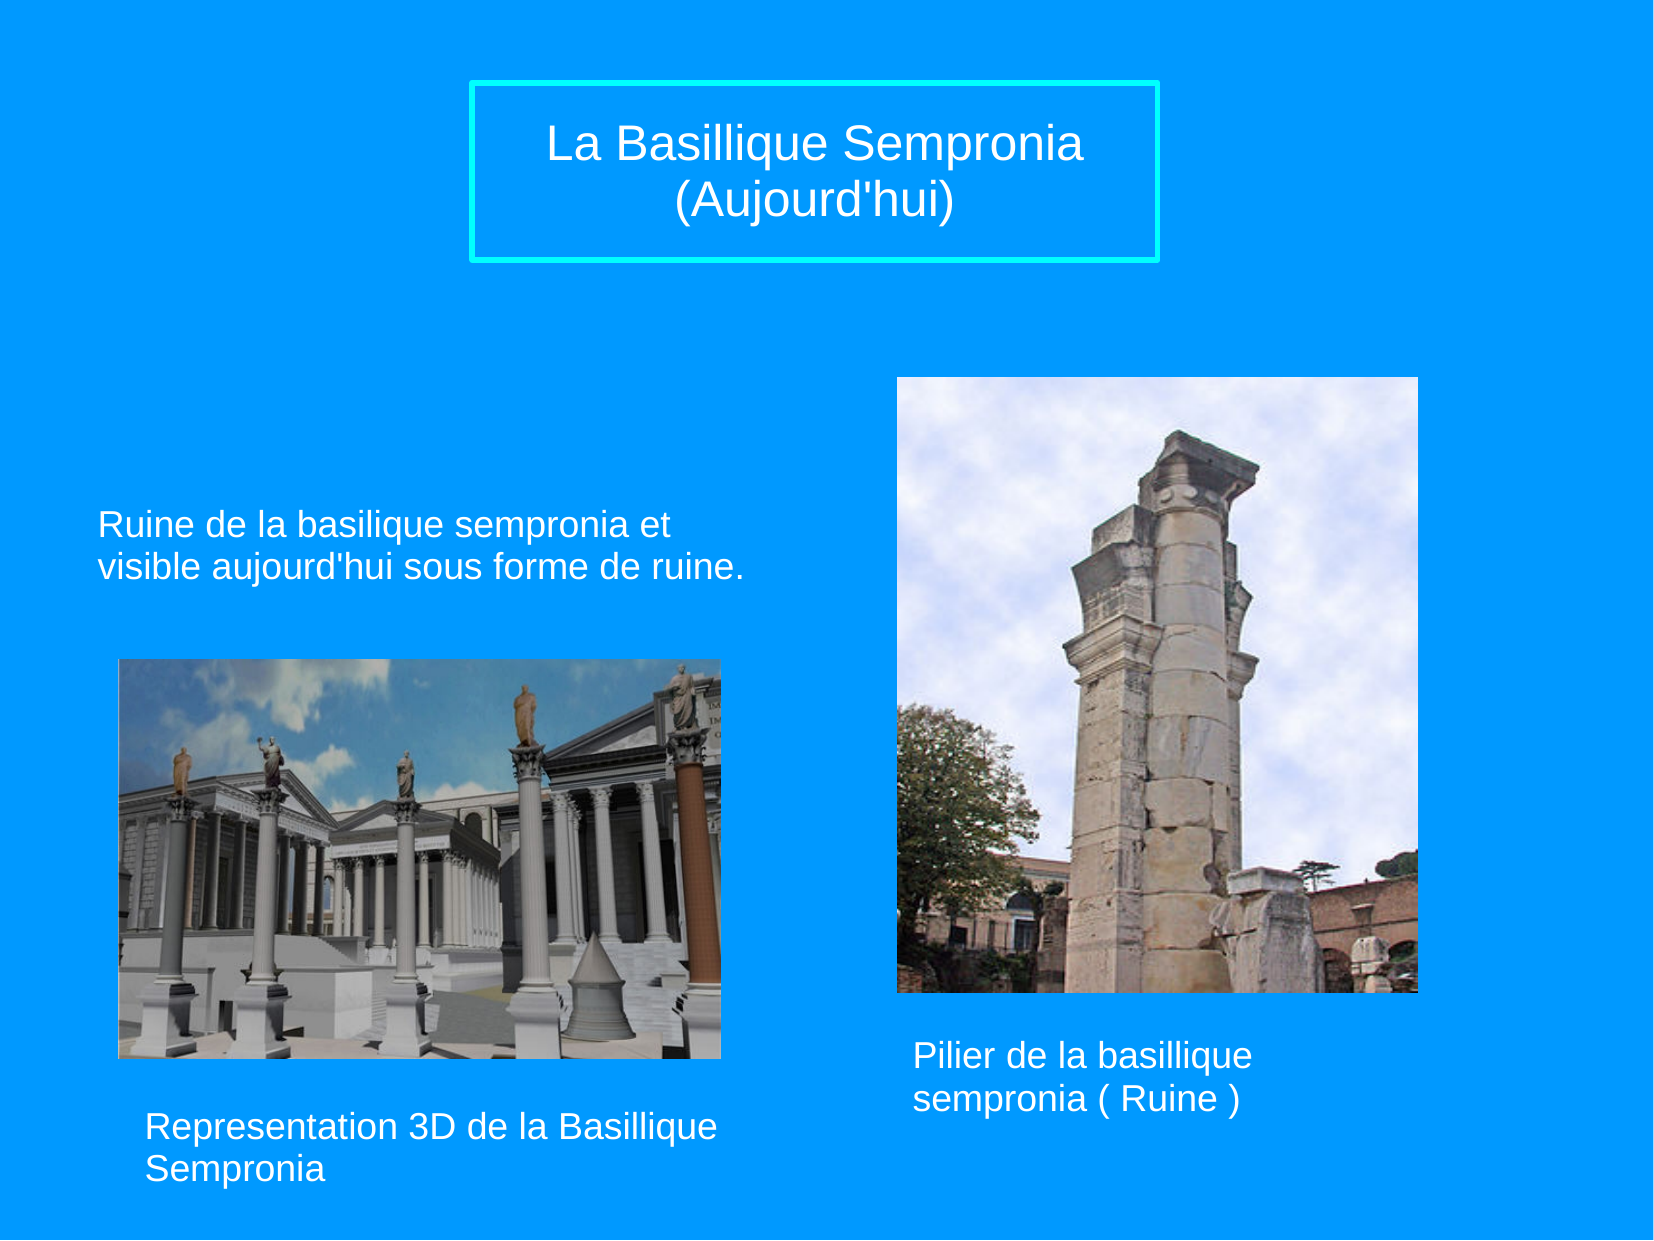

La Basillique Sempronia
(Aujourd'hui)
Ruine de la basilique sempronia et
visible aujourd'hui sous forme de ruine.
Pilier de la basillique sempronia ( Ruine )
Representation 3D de la Basillique Sempronia